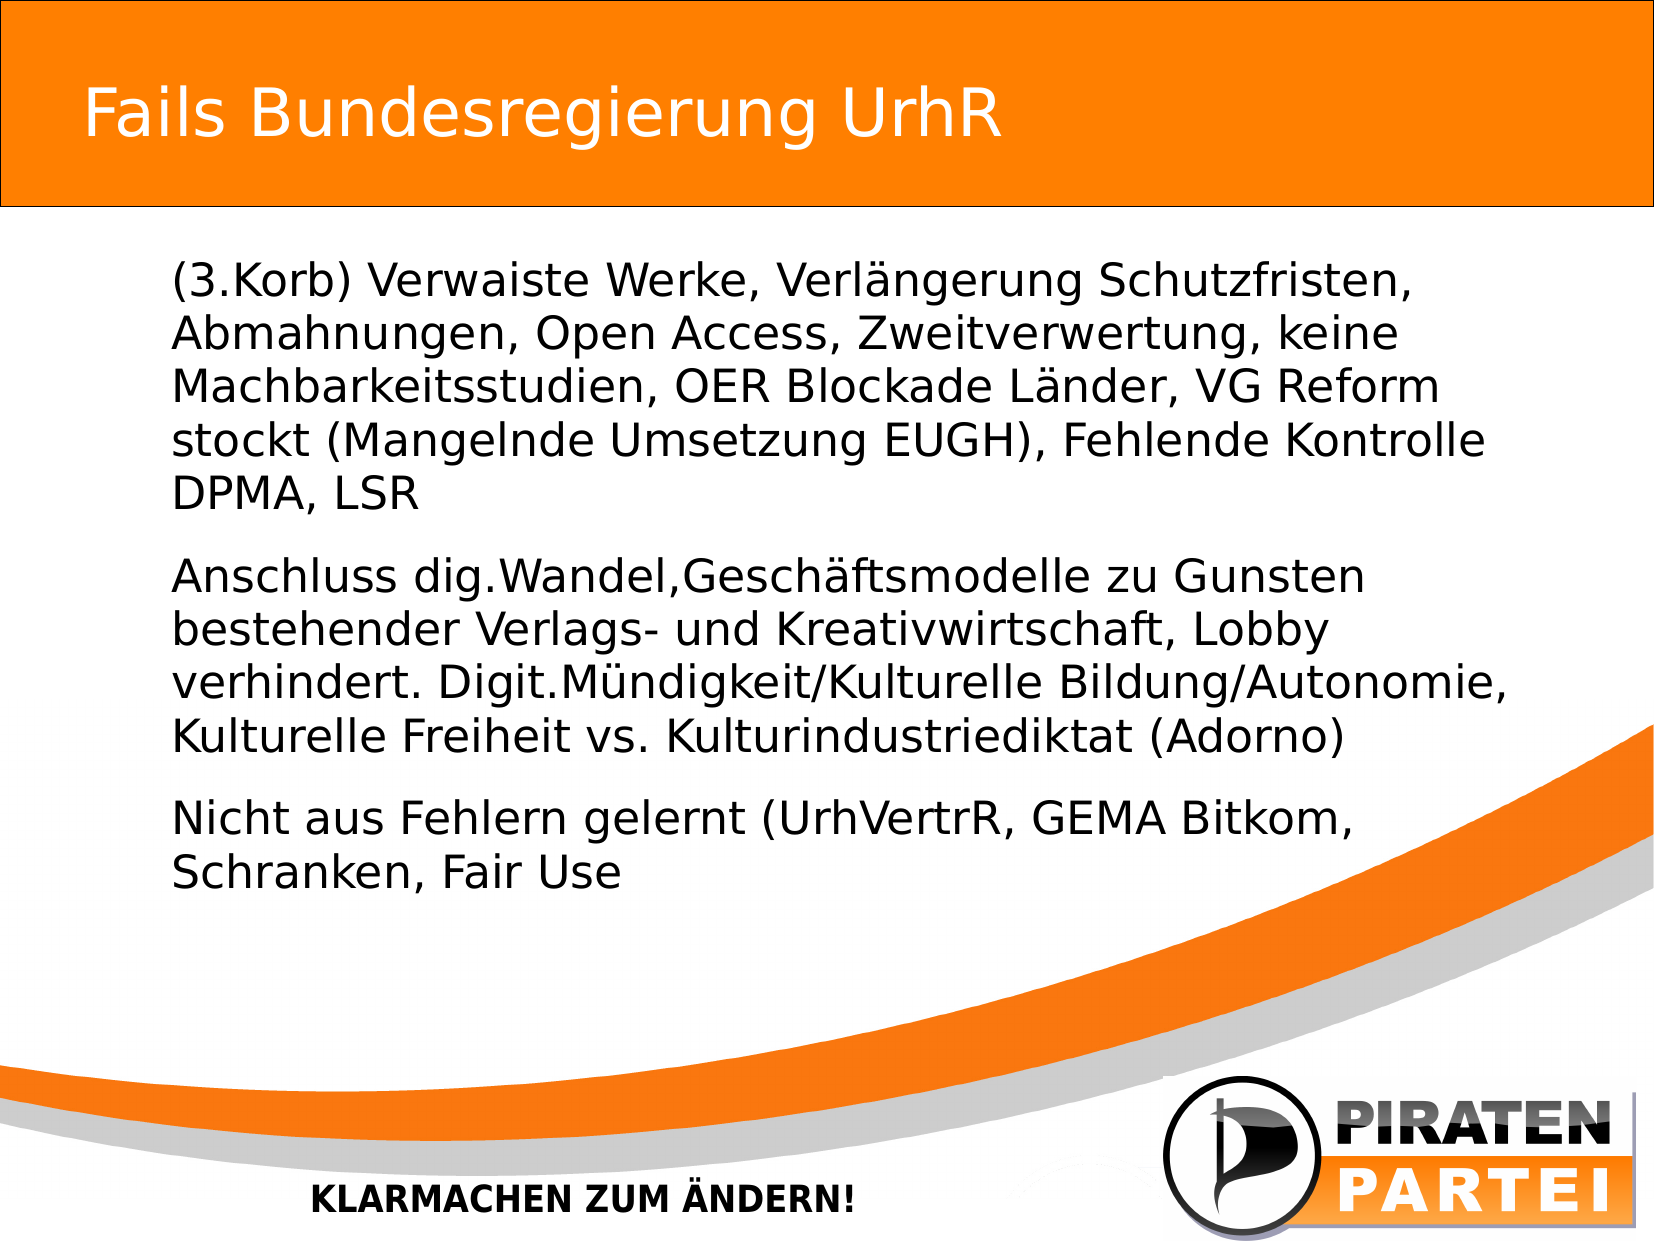

# Fails Bundesregierung UrhR
(3.Korb) Verwaiste Werke, Verlängerung Schutzfristen, Abmahnungen, Open Access, Zweitverwertung, keine Machbarkeitsstudien, OER Blockade Länder, VG Reform stockt (Mangelnde Umsetzung EUGH), Fehlende Kontrolle DPMA, LSR
Anschluss dig.Wandel,Geschäftsmodelle zu Gunsten bestehender Verlags- und Kreativwirtschaft, Lobby verhindert. Digit.Mündigkeit/Kulturelle Bildung/Autonomie, Kulturelle Freiheit vs. Kulturindustriediktat (Adorno)
Nicht aus Fehlern gelernt (UrhVertrR, GEMA Bitkom, Schranken, Fair Use